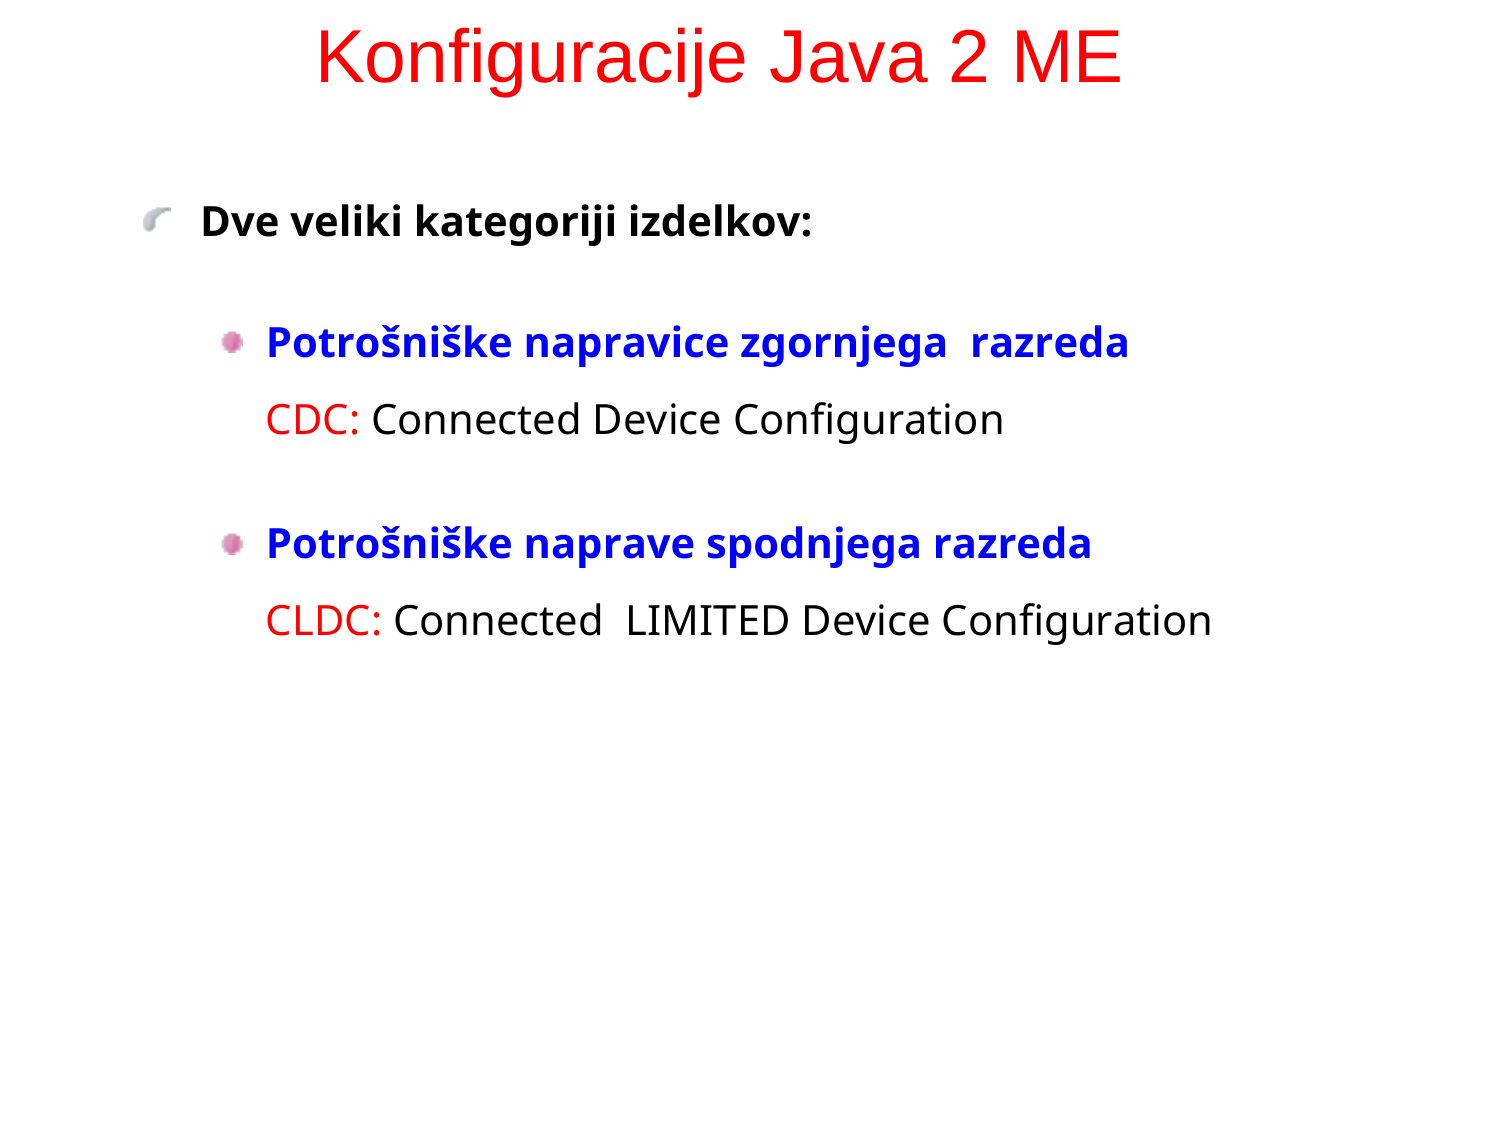

# Konfiguracije Java 2 ME
Dve veliki kategoriji izdelkov:
Potrošniške napravice zgornjega razreda
	CDC: Connected Device Configuration
Potrošniške naprave spodnjega razreda
	CLDC: Connected LIMITED Device Configuration